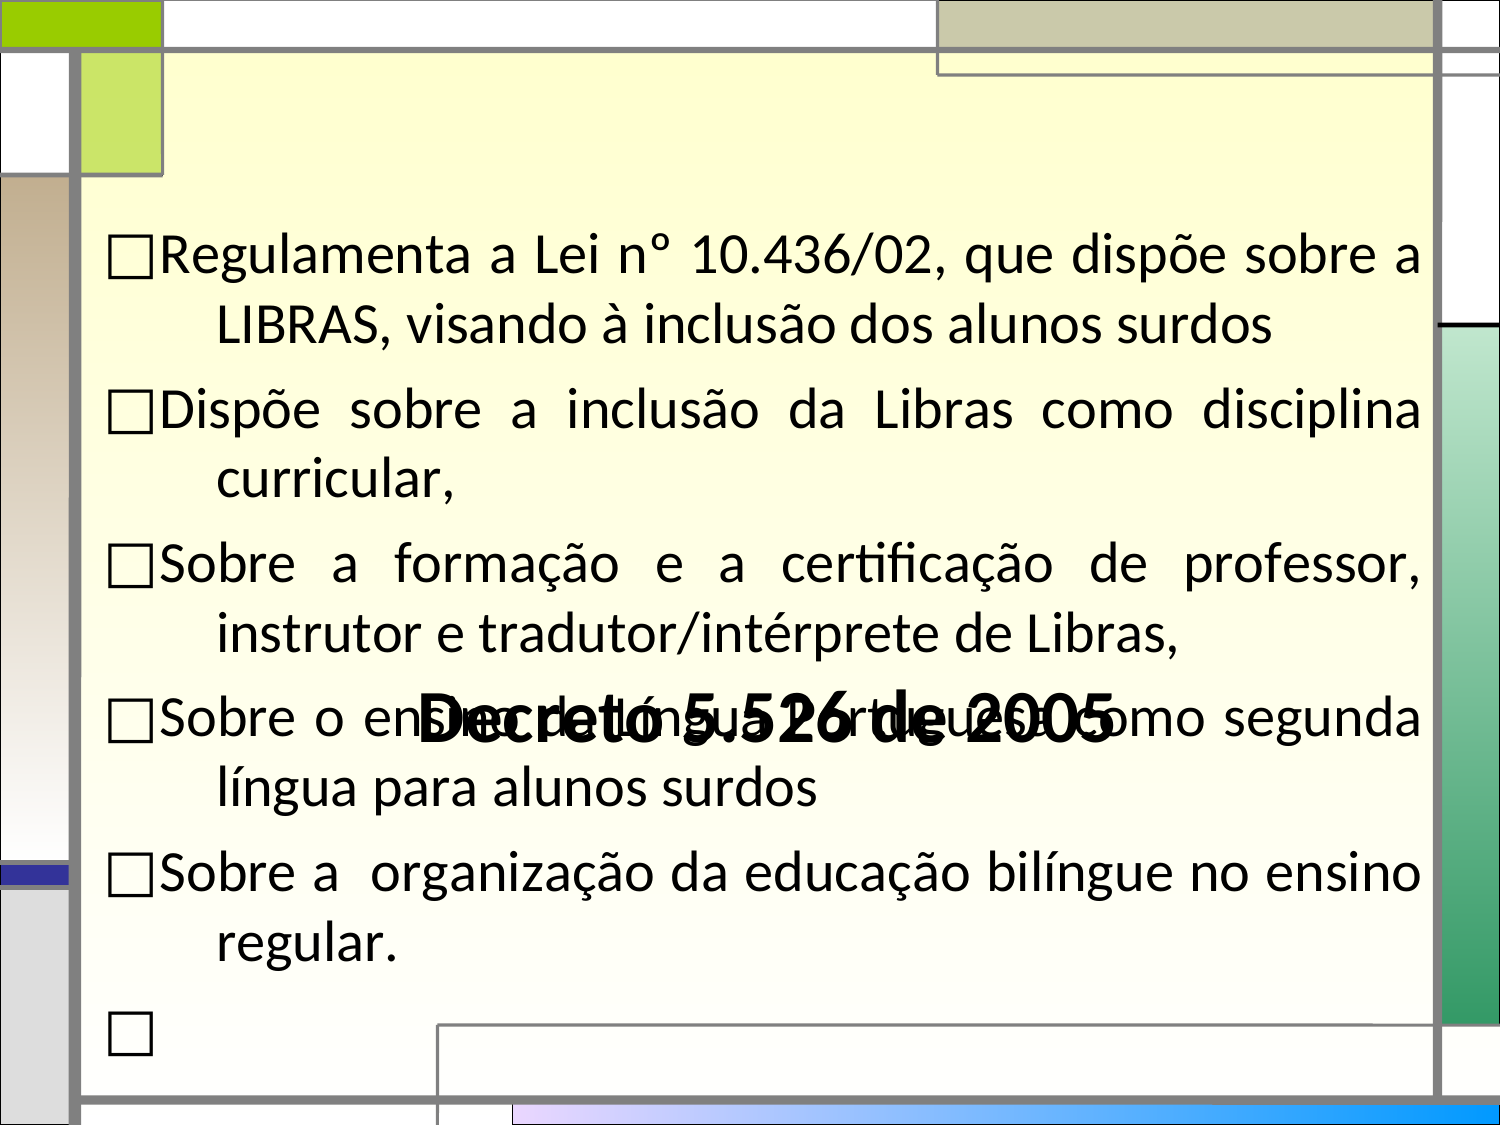

# Decreto 5.526 de 2005
Regulamenta a Lei nº 10.436/02, que dispõe sobre a LIBRAS, visando à inclusão dos alunos surdos
Dispõe sobre a inclusão da Libras como disciplina curricular,
Sobre a formação e a certificação de professor, instrutor e tradutor/intérprete de Libras,
Sobre o ensino da Língua Portuguesa como segunda língua para alunos surdos
Sobre a organização da educação bilíngue no ensino regular.